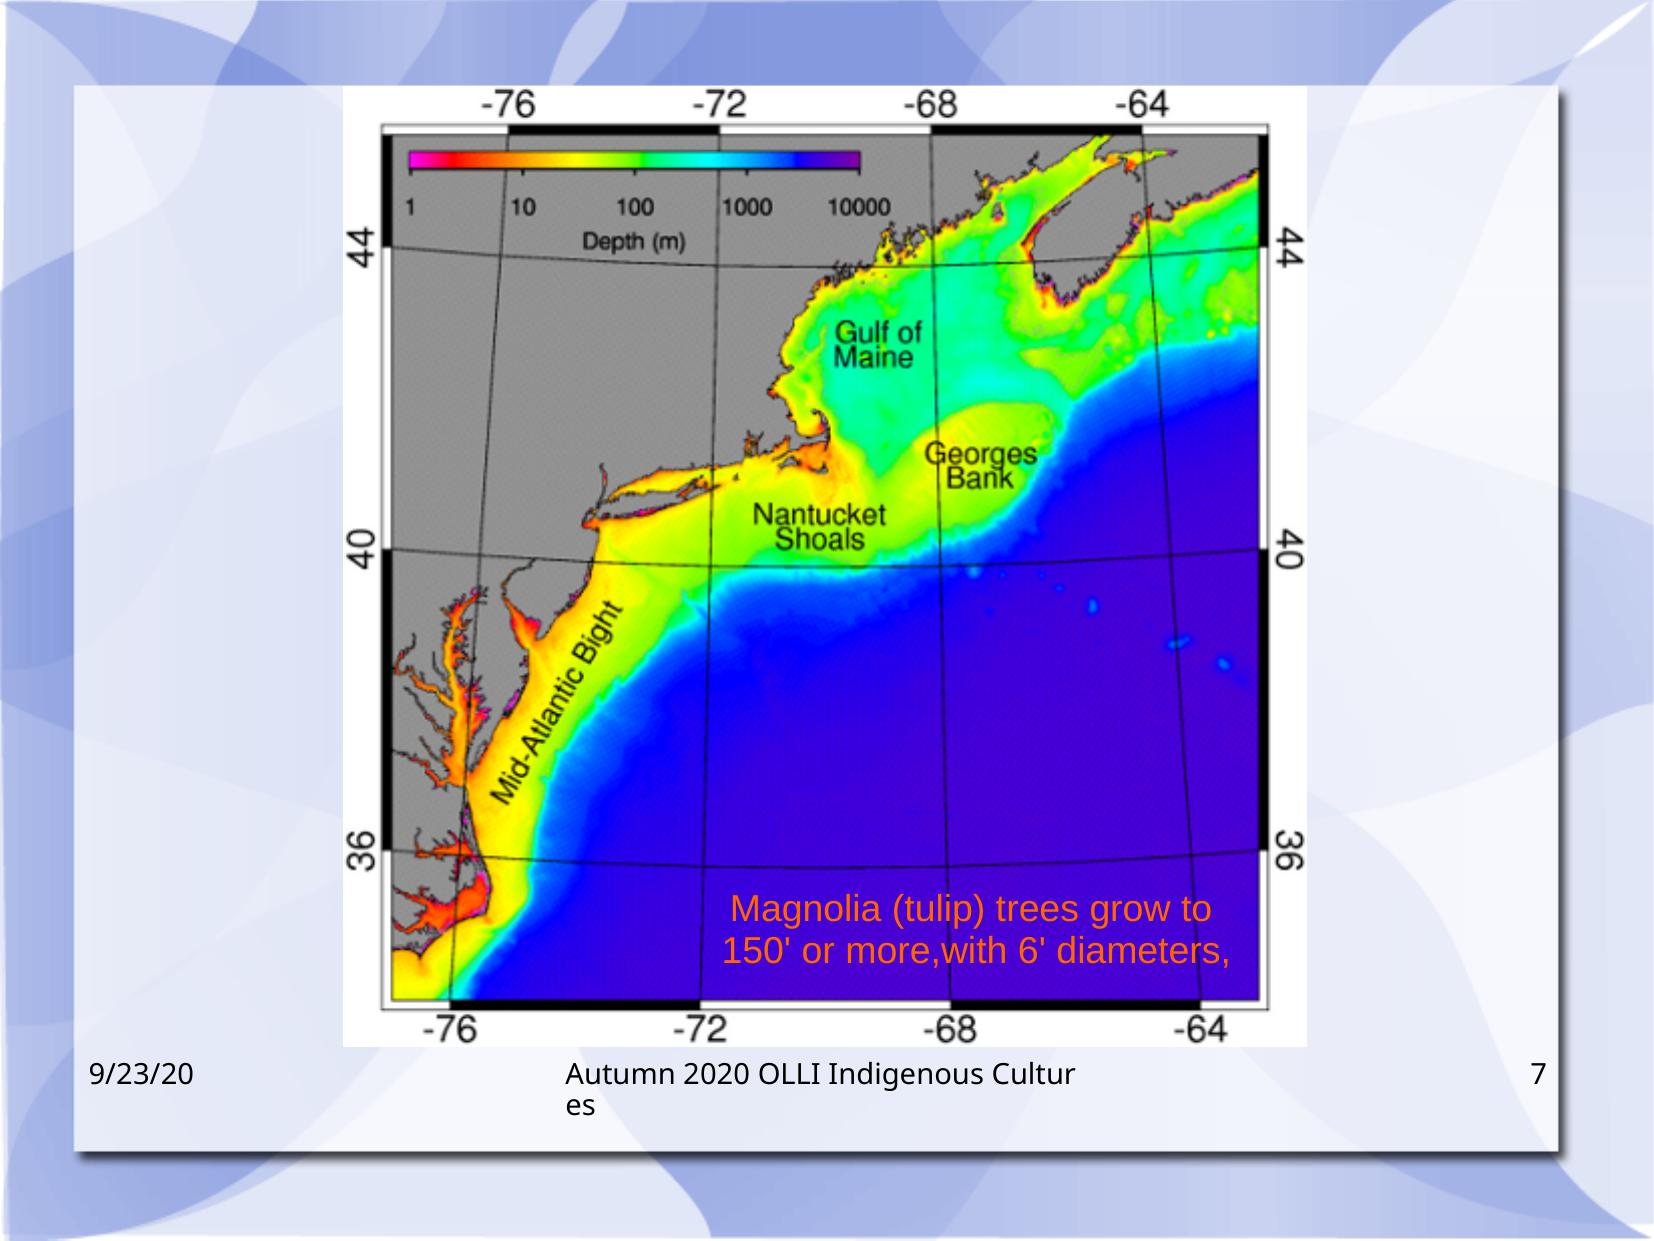

Magnolia (tulip) trees grow to
150' or more,with 6' diameters,
9/23/20
Autumn 2020 OLLI Indigenous Cultures
7